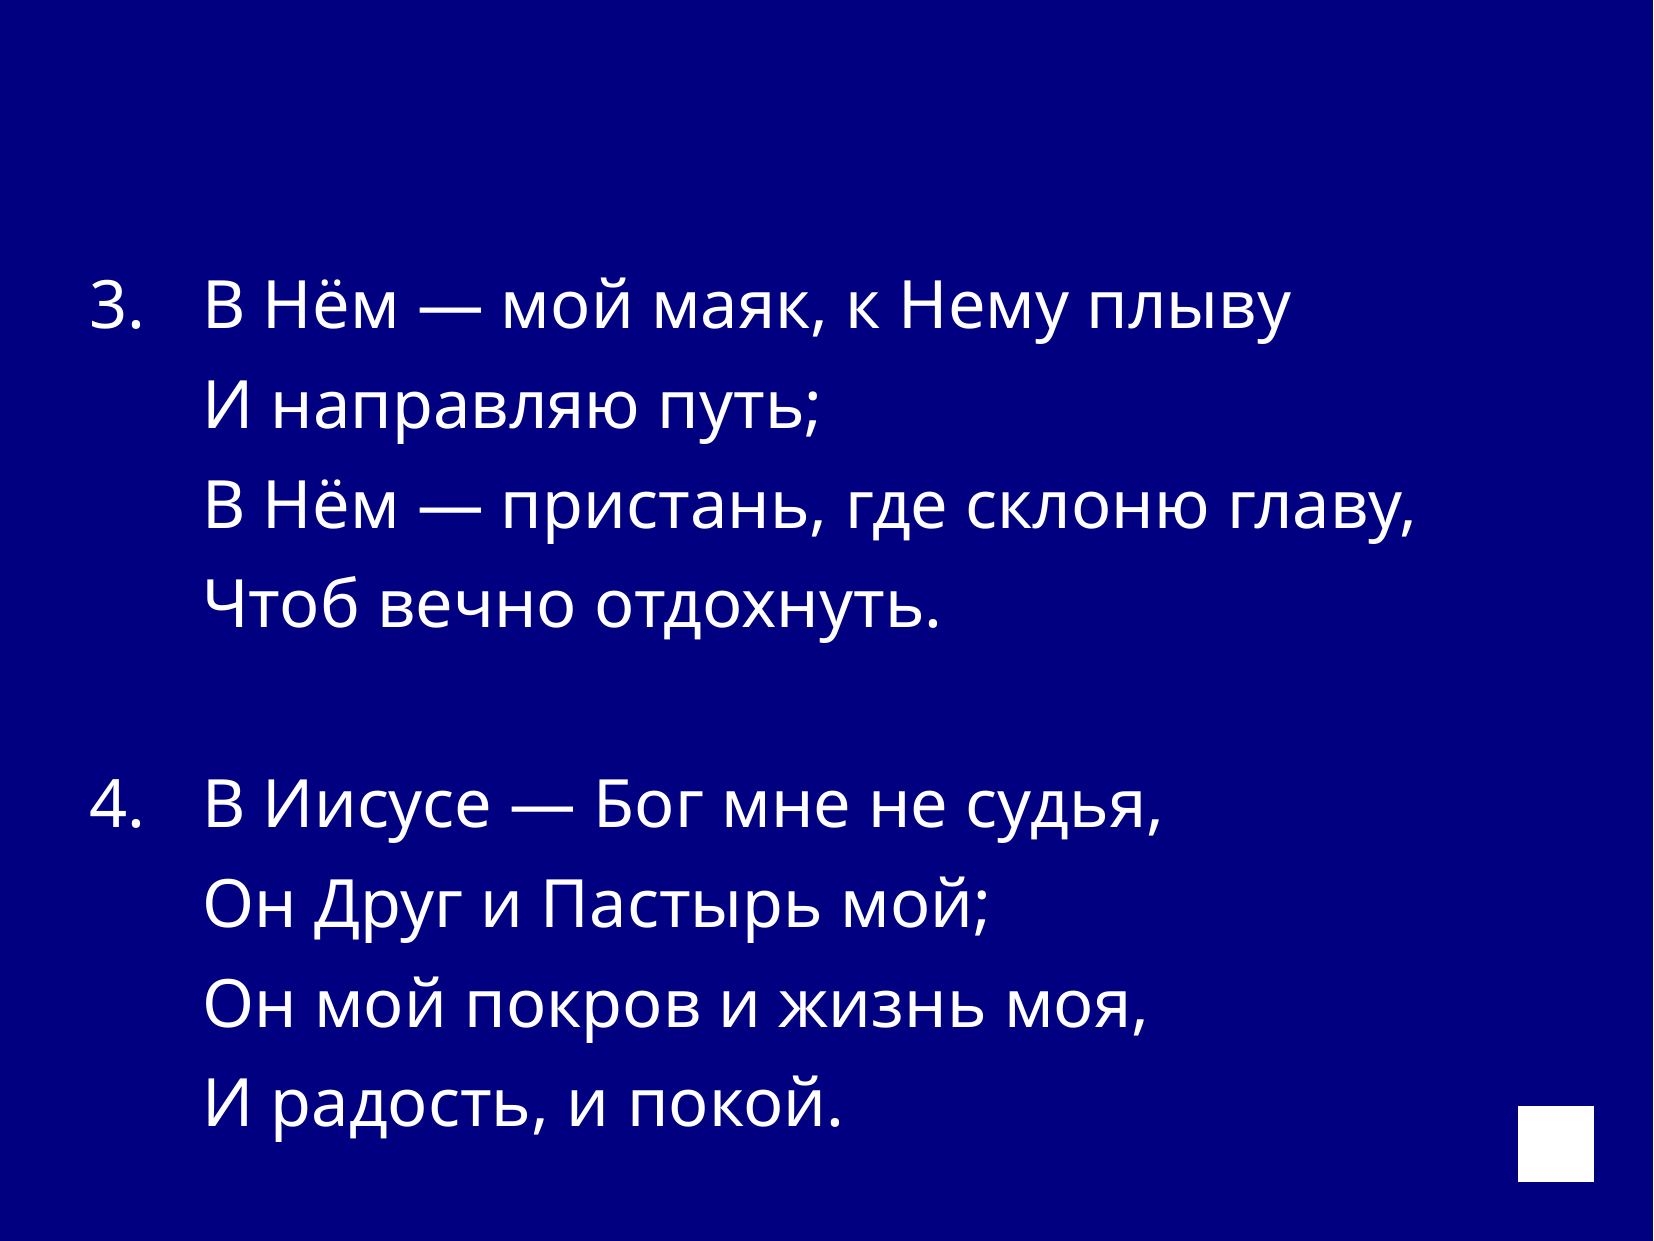

3.	В Нём — мой маяк, к Нему плыву
	И направляю путь;
	В Нём — пристань, где склоню главу,
	Чтоб вечно отдохнуть.
4.	В Иисусе — Бог мне не судья,
	Он Друг и Пастырь мой;
	Он мой покров и жизнь моя,
	И радость, и покой.